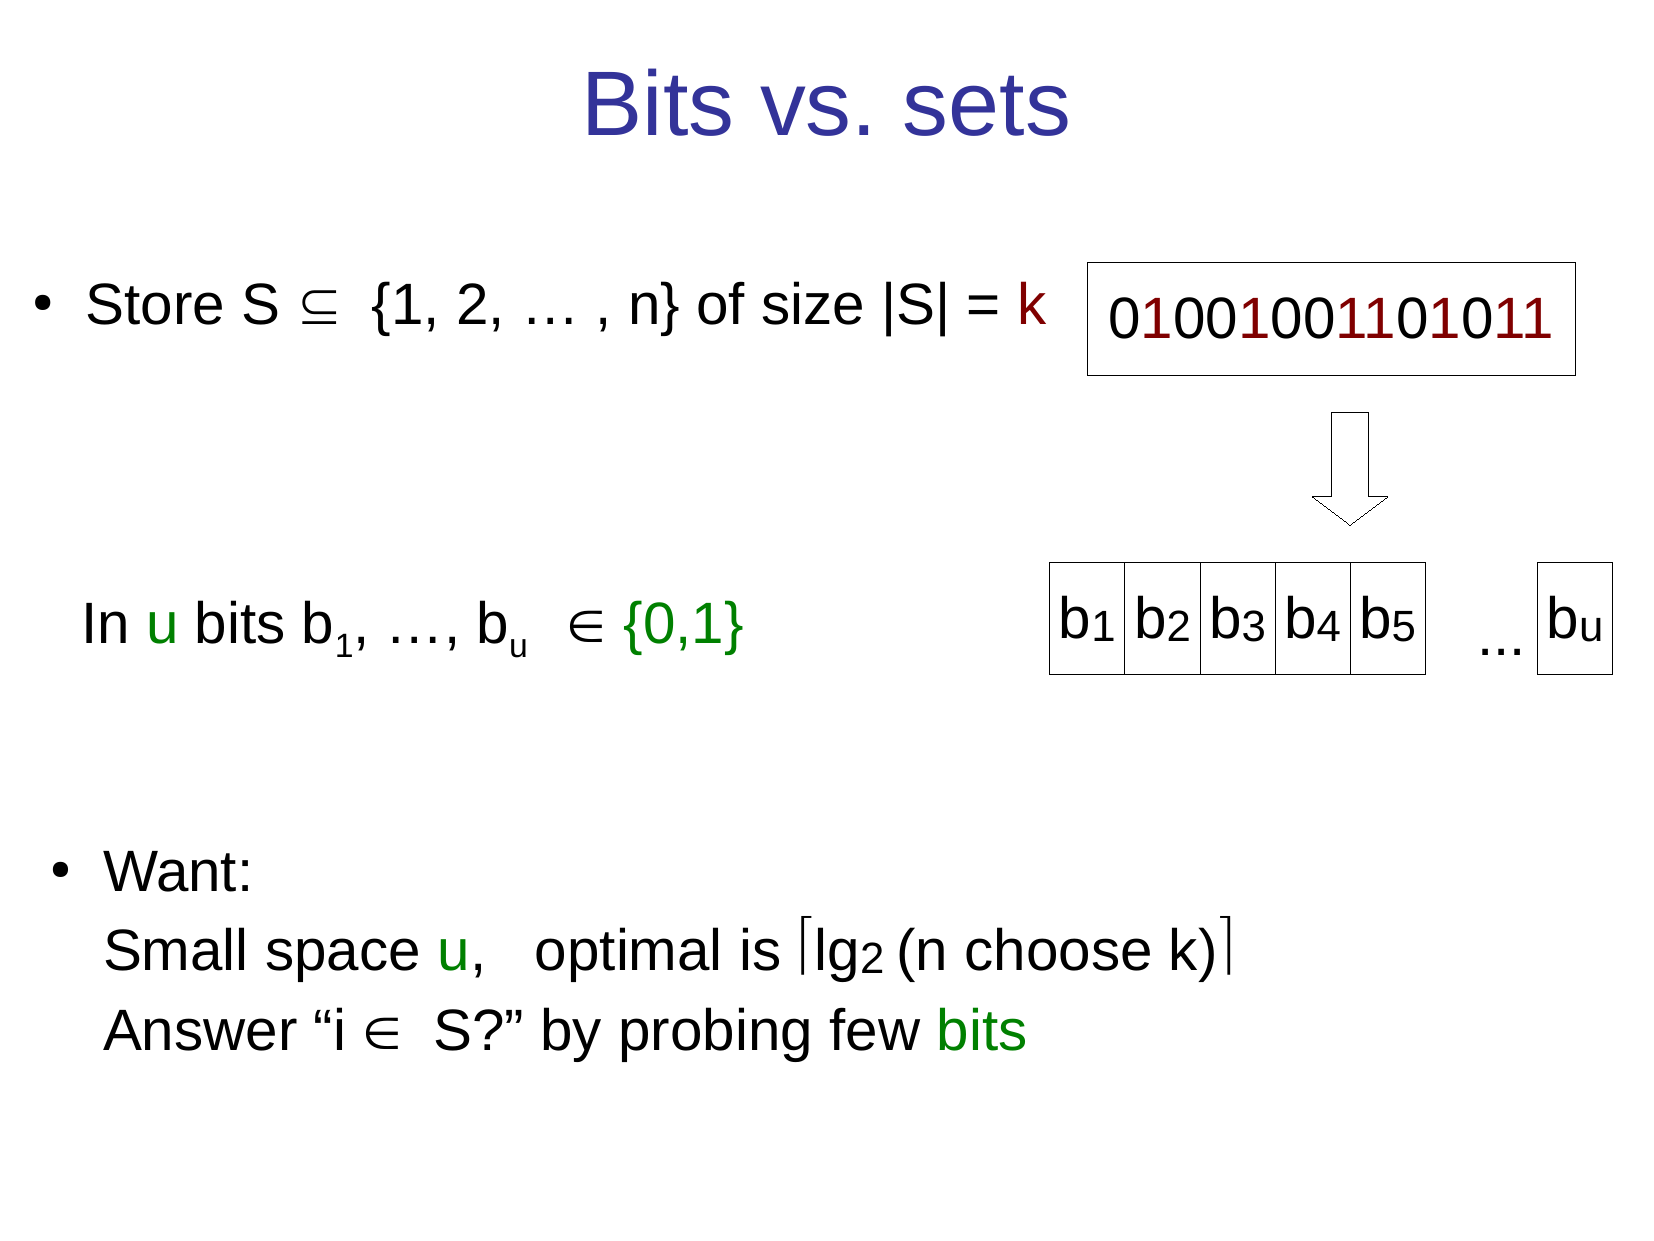

Bits vs. sets
# Store S  {1, 2, … , n} of size |S| = k
 In u bits b1, …, bu  {0,1}
Want:
Small space u, optimal is lg2 (n choose k)
Answer “i  S?” by probing few bits
01001001101011
b1
b2
b3
b4
b5
bu
...